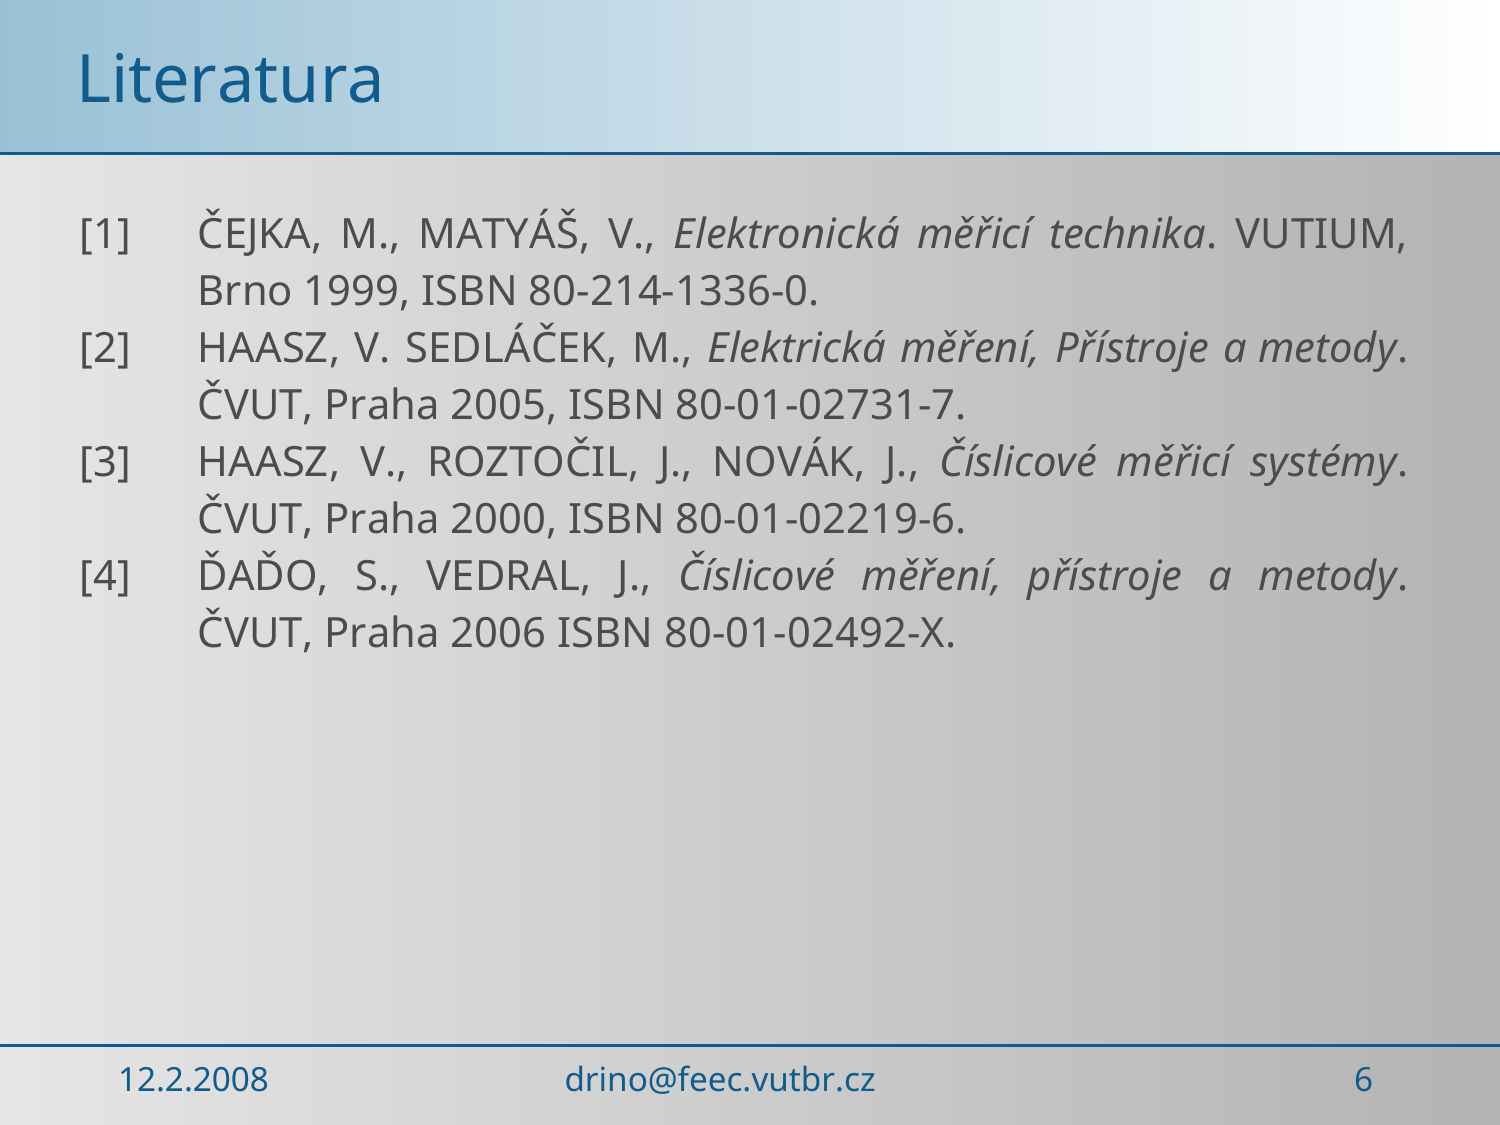

# Literatura
[1]	ČEJKA, M., MATYÁŠ, V., Elektronická měřicí technika. VUTIUM, Brno 1999, ISBN 80-214-1336-0.
[2]	HAASZ, V. SEDLÁČEK, M., Elektrická měření, Přístroje a metody. ČVUT, Praha 2005, ISBN 80-01-02731-7.
[3]	HAASZ, V., ROZTOČIL, J., NOVÁK, J., Číslicové měřicí systémy. ČVUT, Praha 2000, ISBN 80-01-02219-6.
[4]	ĎAĎO, S., VEDRAL, J., Číslicové měření, přístroje a metody. ČVUT, Praha 2006 ISBN 80-01-02492-X.
12.2.2008
drino@feec.vutbr.cz